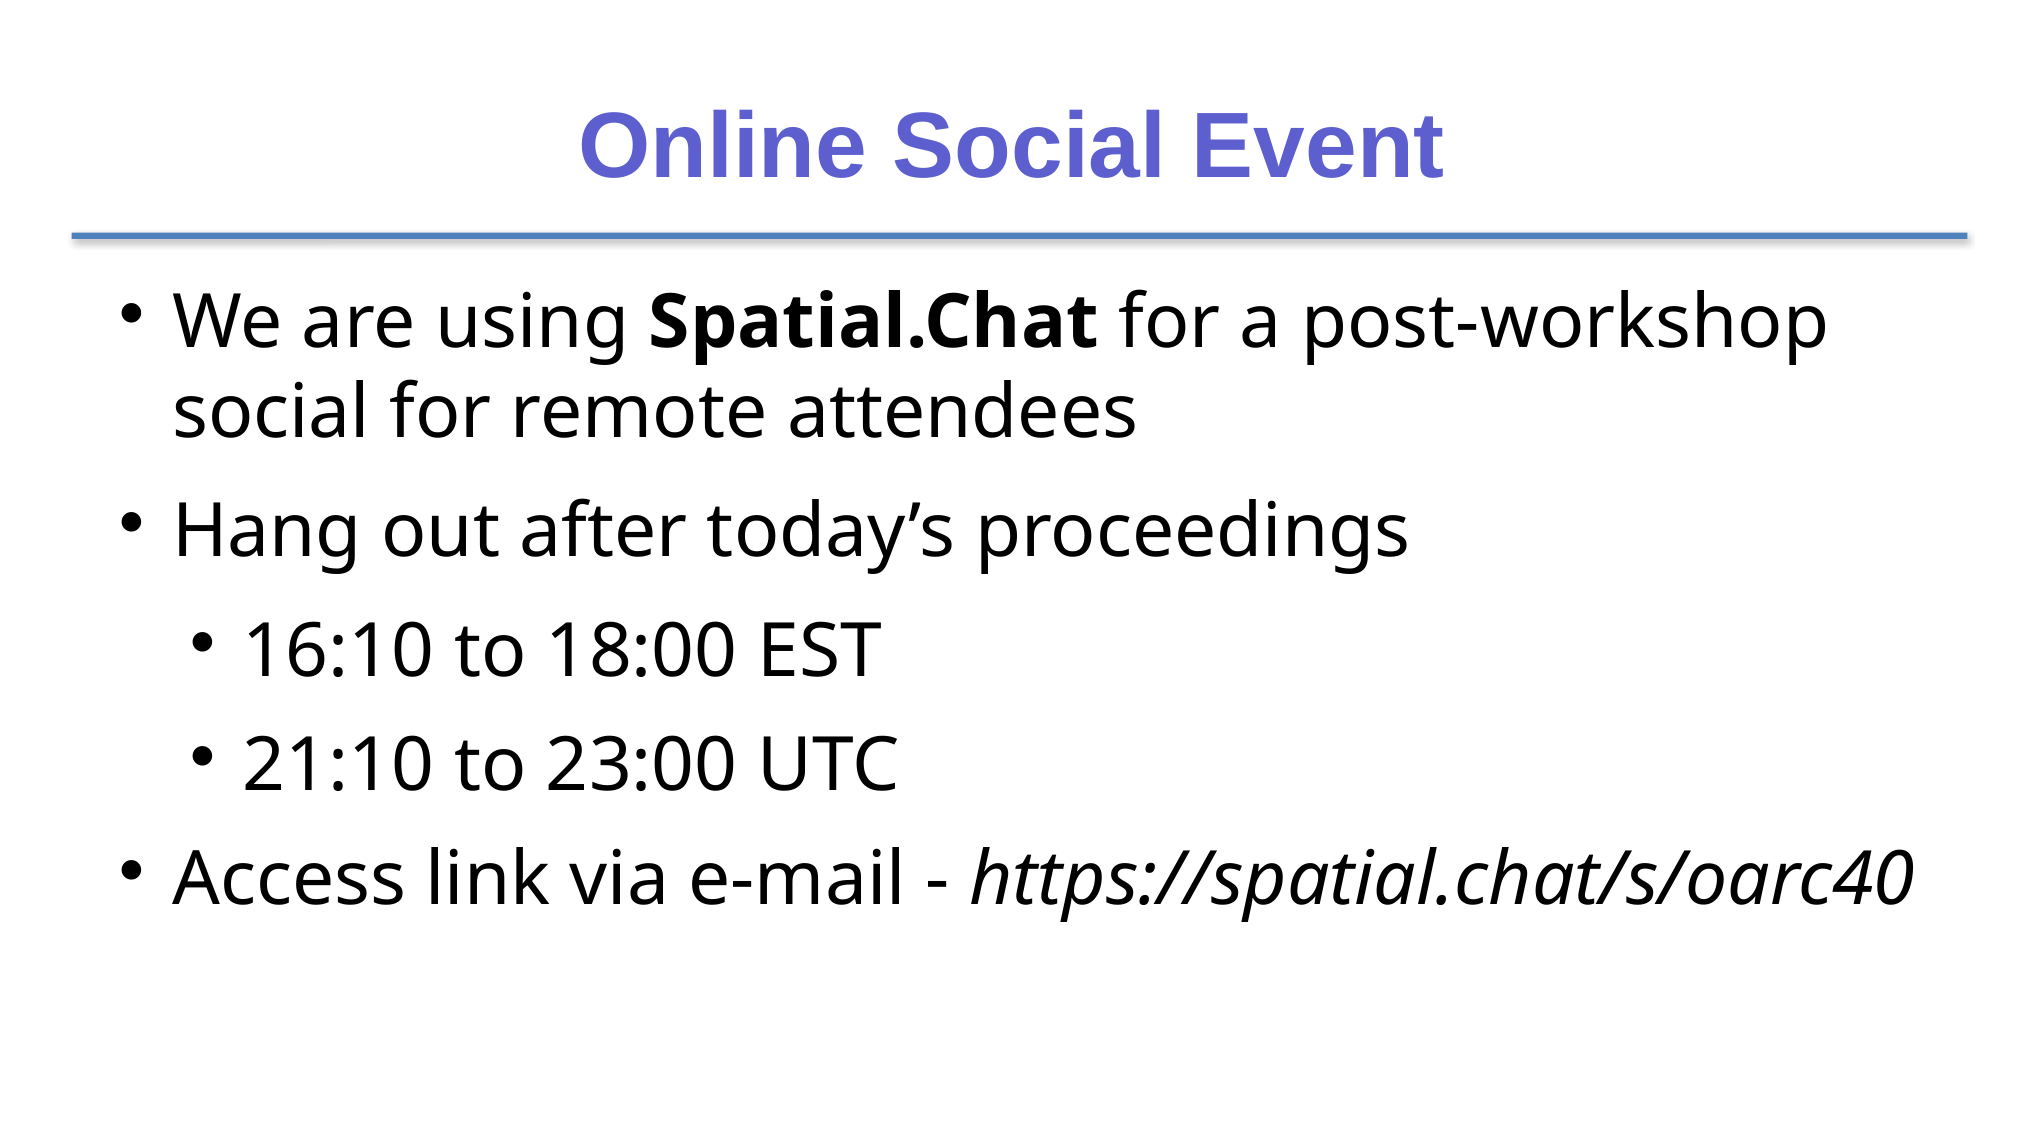

Online Social Event
We are using Spatial.Chat for a post-workshop social for remote attendees
Hang out after today’s proceedings
16:10 to 18:00 EST
21:10 to 23:00 UTC
Access link via e-mail - https://spatial.chat/s/oarc40